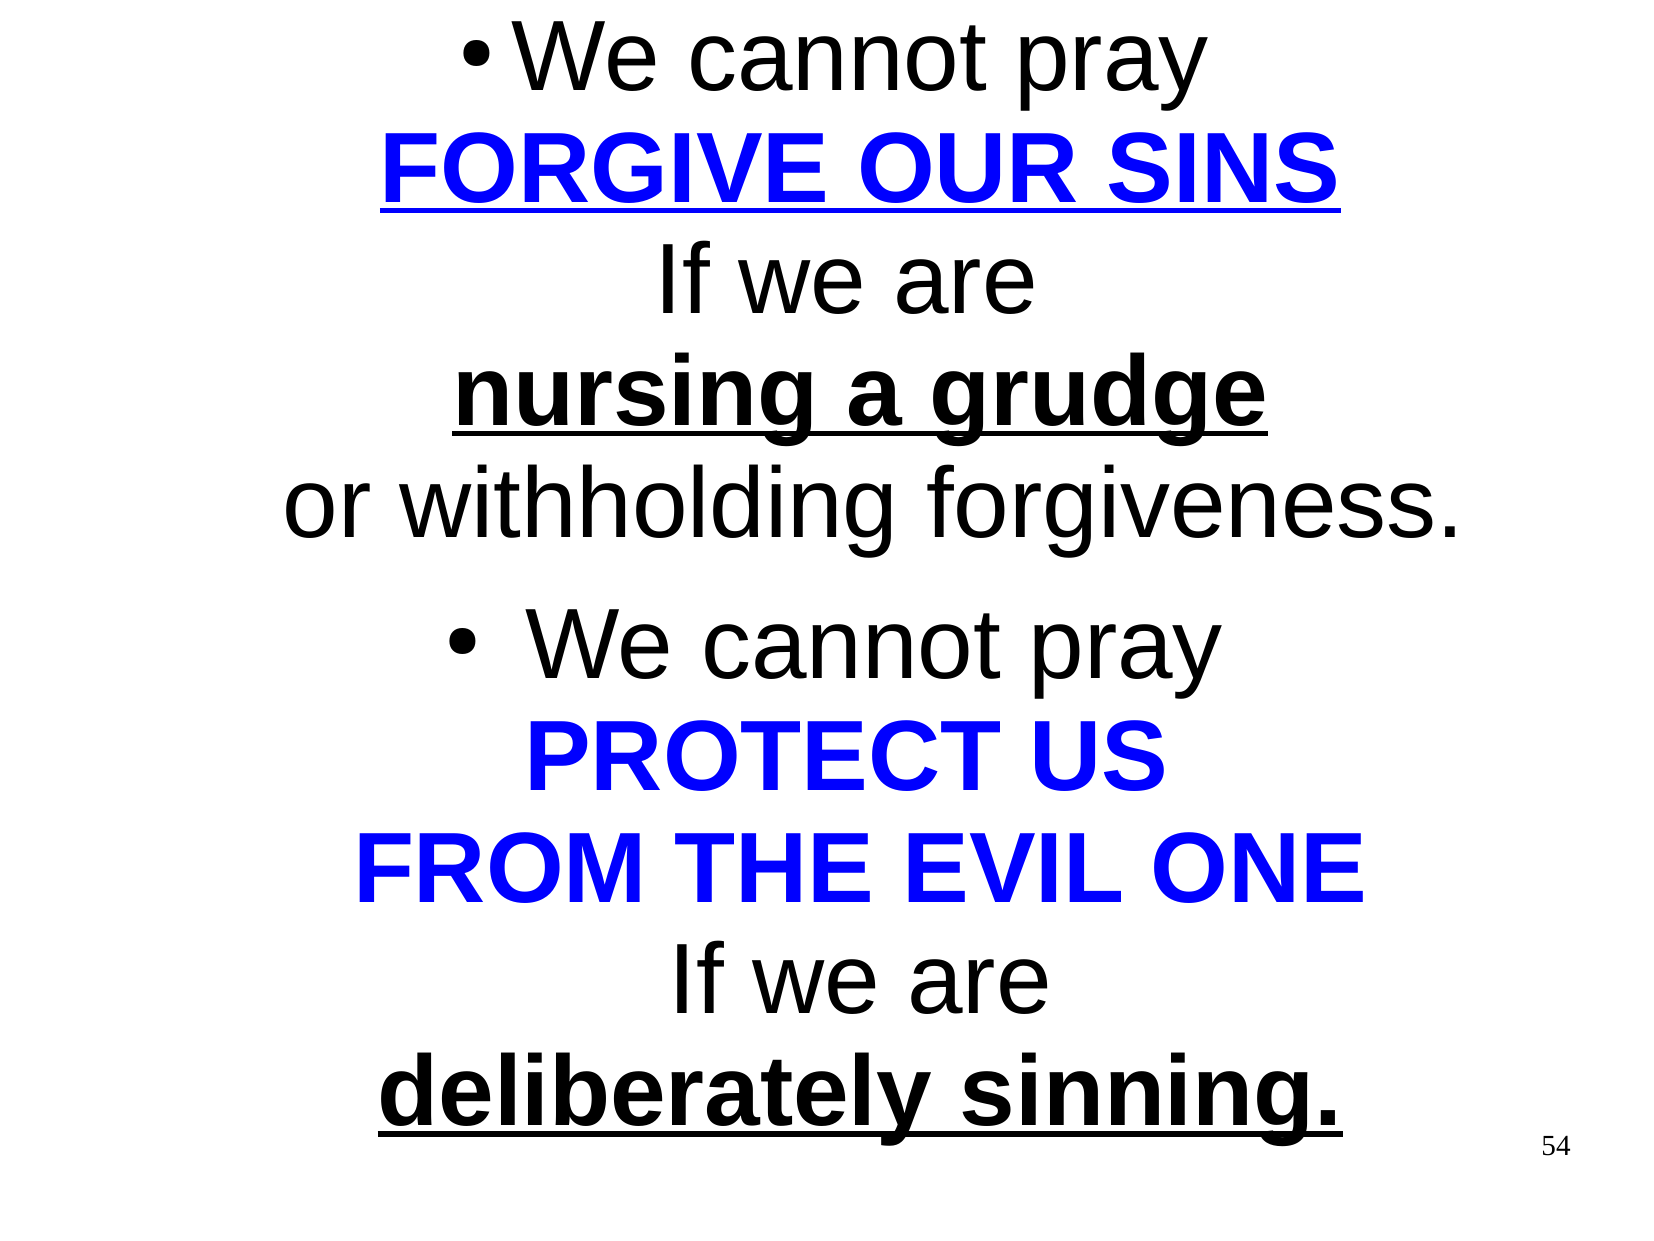

# We cannot pray FORGIVE OUR SINS If we are nursing a grudge or withholding forgiveness.
 We cannot pray
PROTECT US
FROM THE EVIL ONE
 If we are
deliberately sinning.
54